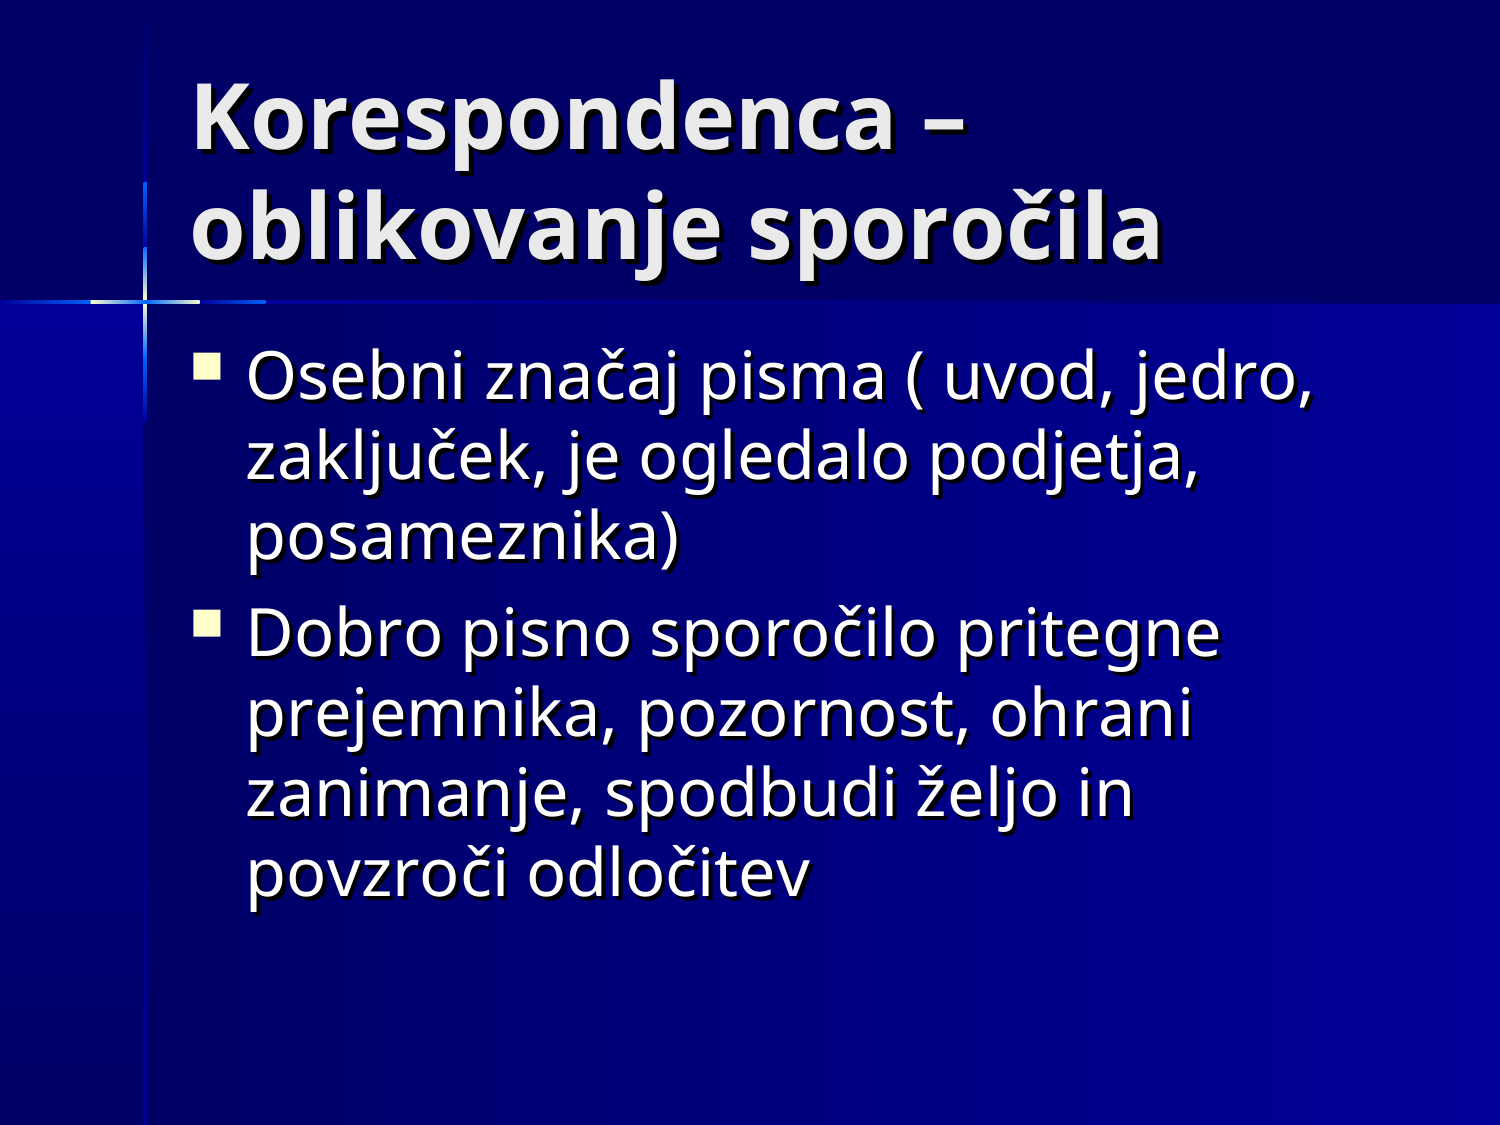

# Korespondenca – oblikovanje sporočila
Osebni značaj pisma ( uvod, jedro, zaključek, je ogledalo podjetja, posameznika)
Dobro pisno sporočilo pritegne prejemnika, pozornost, ohrani zanimanje, spodbudi željo in povzroči odločitev